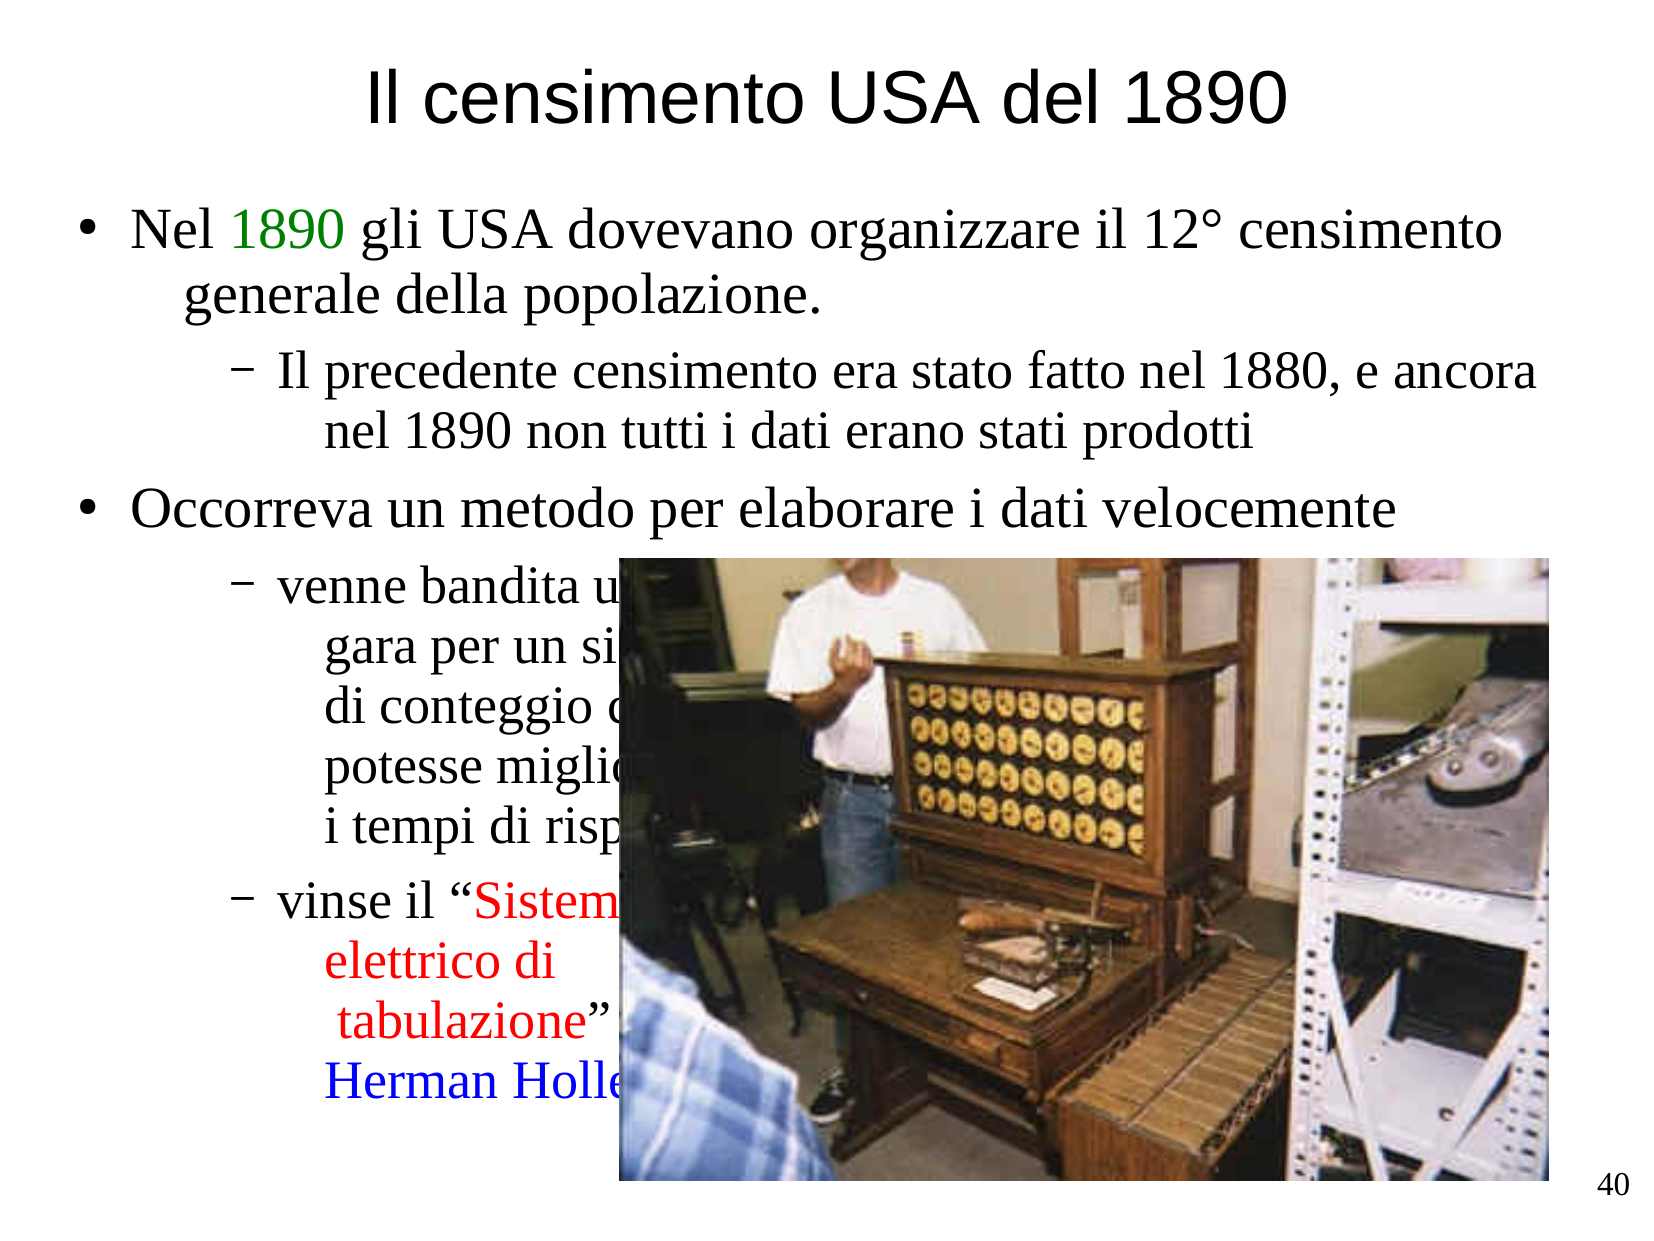

# Il censimento USA del 1890
Nel 1890 gli USA dovevano organizzare il 12° censimento generale della popolazione.
Il precedente censimento era stato fatto nel 1880, e ancora nel 1890 non tutti i dati erano stati prodotti
Occorreva un metodo per elaborare i dati velocemente
venne bandita una
gara per un sistema
di conteggio che
potesse migliorare
i tempi di risposta
vinse il “Sistema
elettrico di
 tabulazione” di
Herman Hollerith